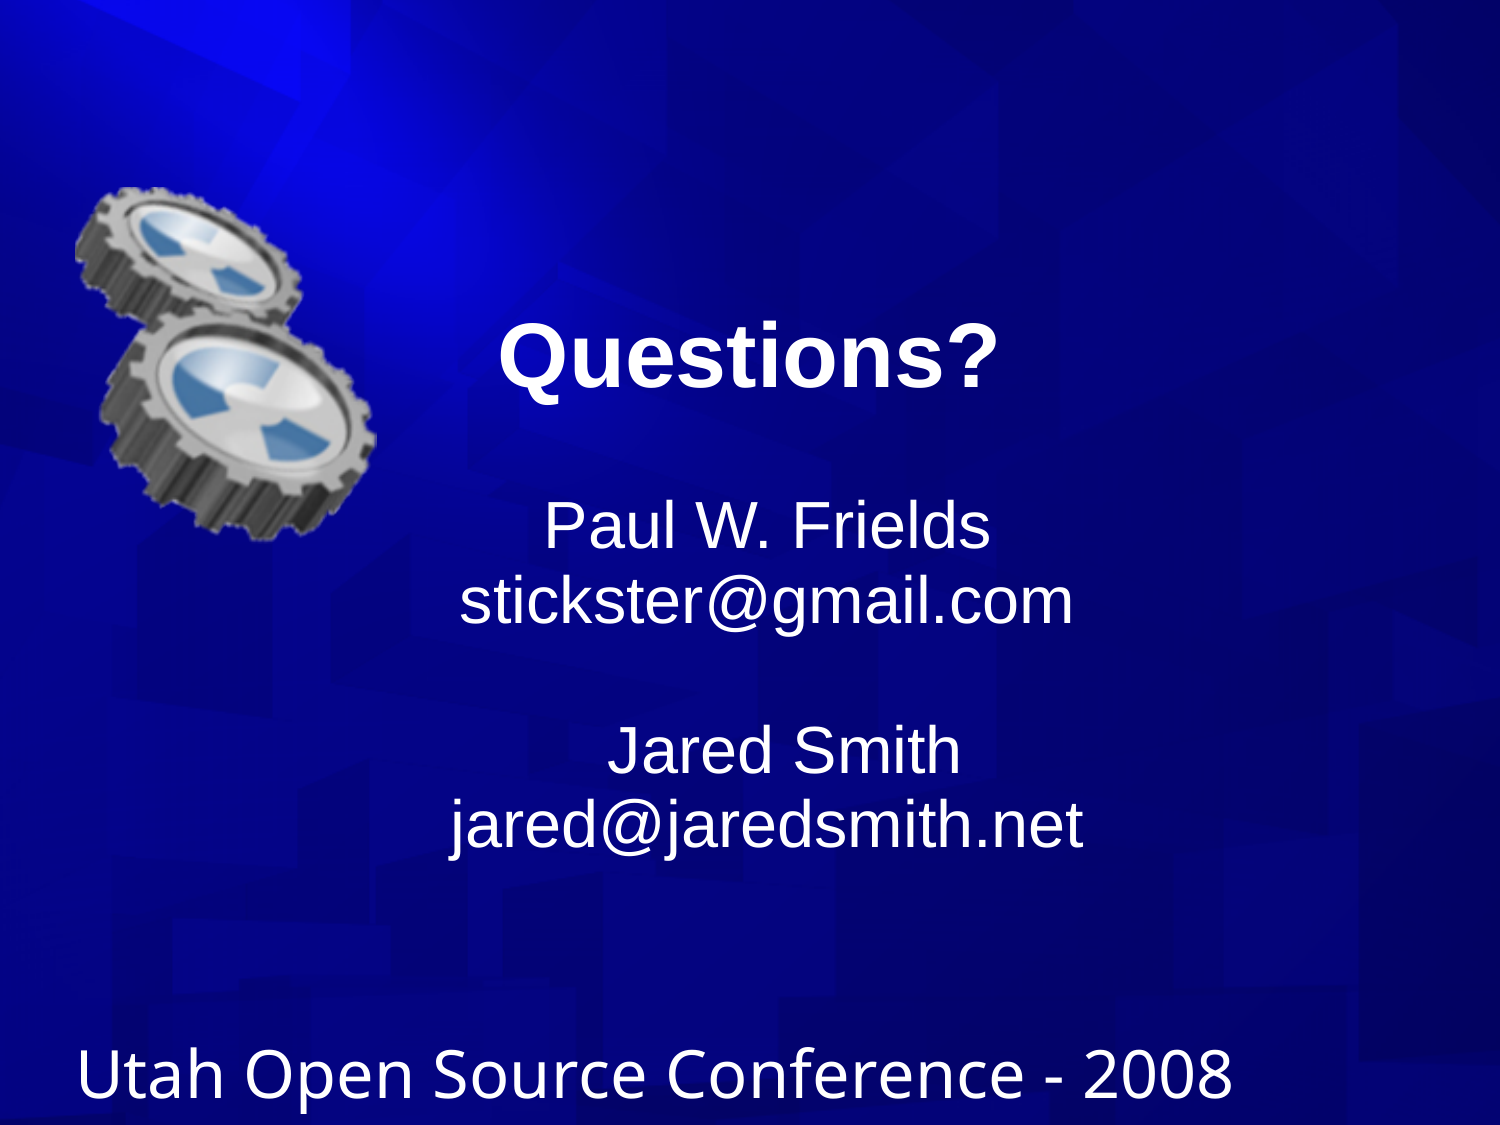

# Questions?
Paul W. Frields
stickster@gmail.com
Jared Smith
jared@jaredsmith.net